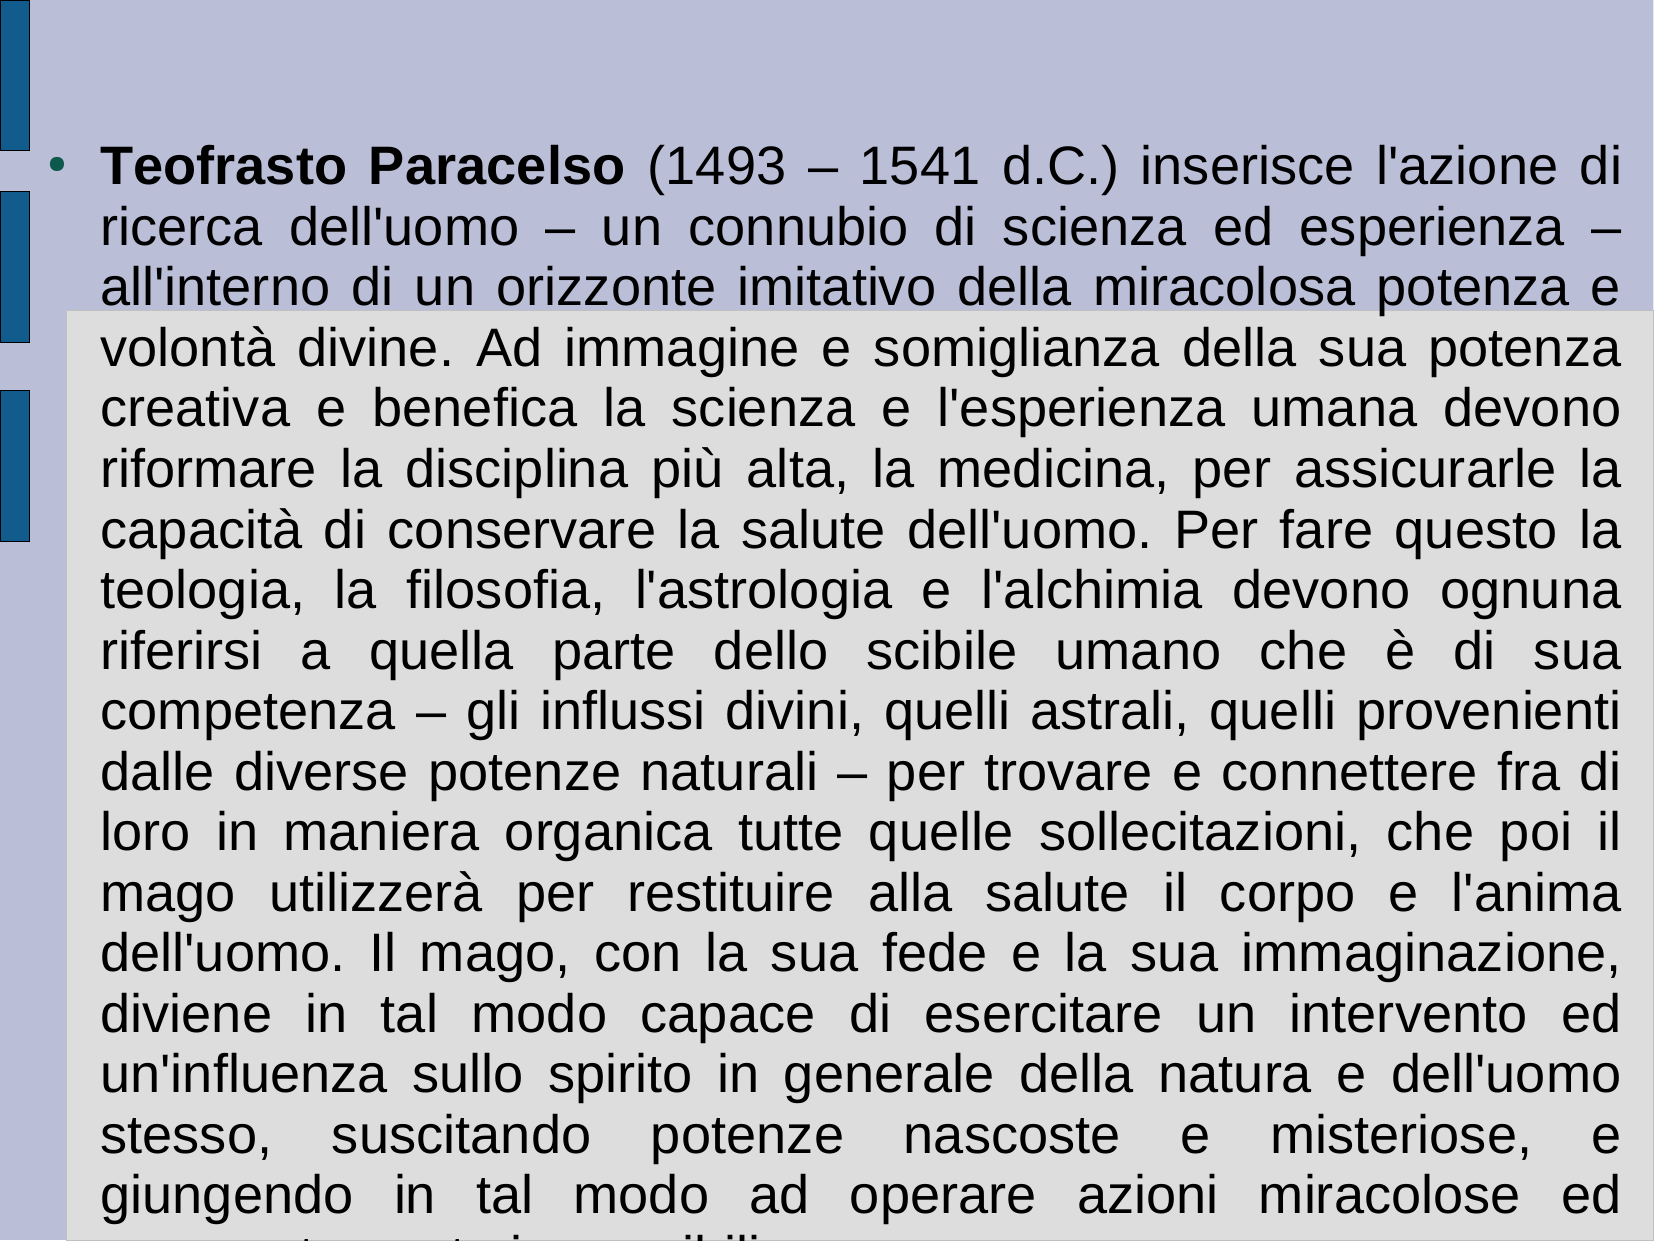

#
Teofrasto Paracelso (1493 – 1541 d.C.) inserisce l'azione di ricerca dell'uomo – un connubio di scienza ed esperienza – all'interno di un orizzonte imitativo della miracolosa potenza e volontà divine. Ad immagine e somiglianza della sua potenza creativa e benefica la scienza e l'esperienza umana devono riformare la disciplina più alta, la medicina, per assicurarle la capacità di conservare la salute dell'uomo. Per fare questo la teologia, la filosofia, l'astrologia e l'alchimia devono ognuna riferirsi a quella parte dello scibile umano che è di sua competenza – gli influssi divini, quelli astrali, quelli provenienti dalle diverse potenze naturali – per trovare e connettere fra di loro in maniera organica tutte quelle sollecitazioni, che poi il mago utilizzerà per restituire alla salute il corpo e l'anima dell'uomo. Il mago, con la sua fede e la sua immaginazione, diviene in tal modo capace di esercitare un intervento ed un'influenza sullo spirito in generale della natura e dell'uomo stesso, suscitando potenze nascoste e misteriose, e giungendo in tal modo ad operare azioni miracolose ed apparentemente impossibili.